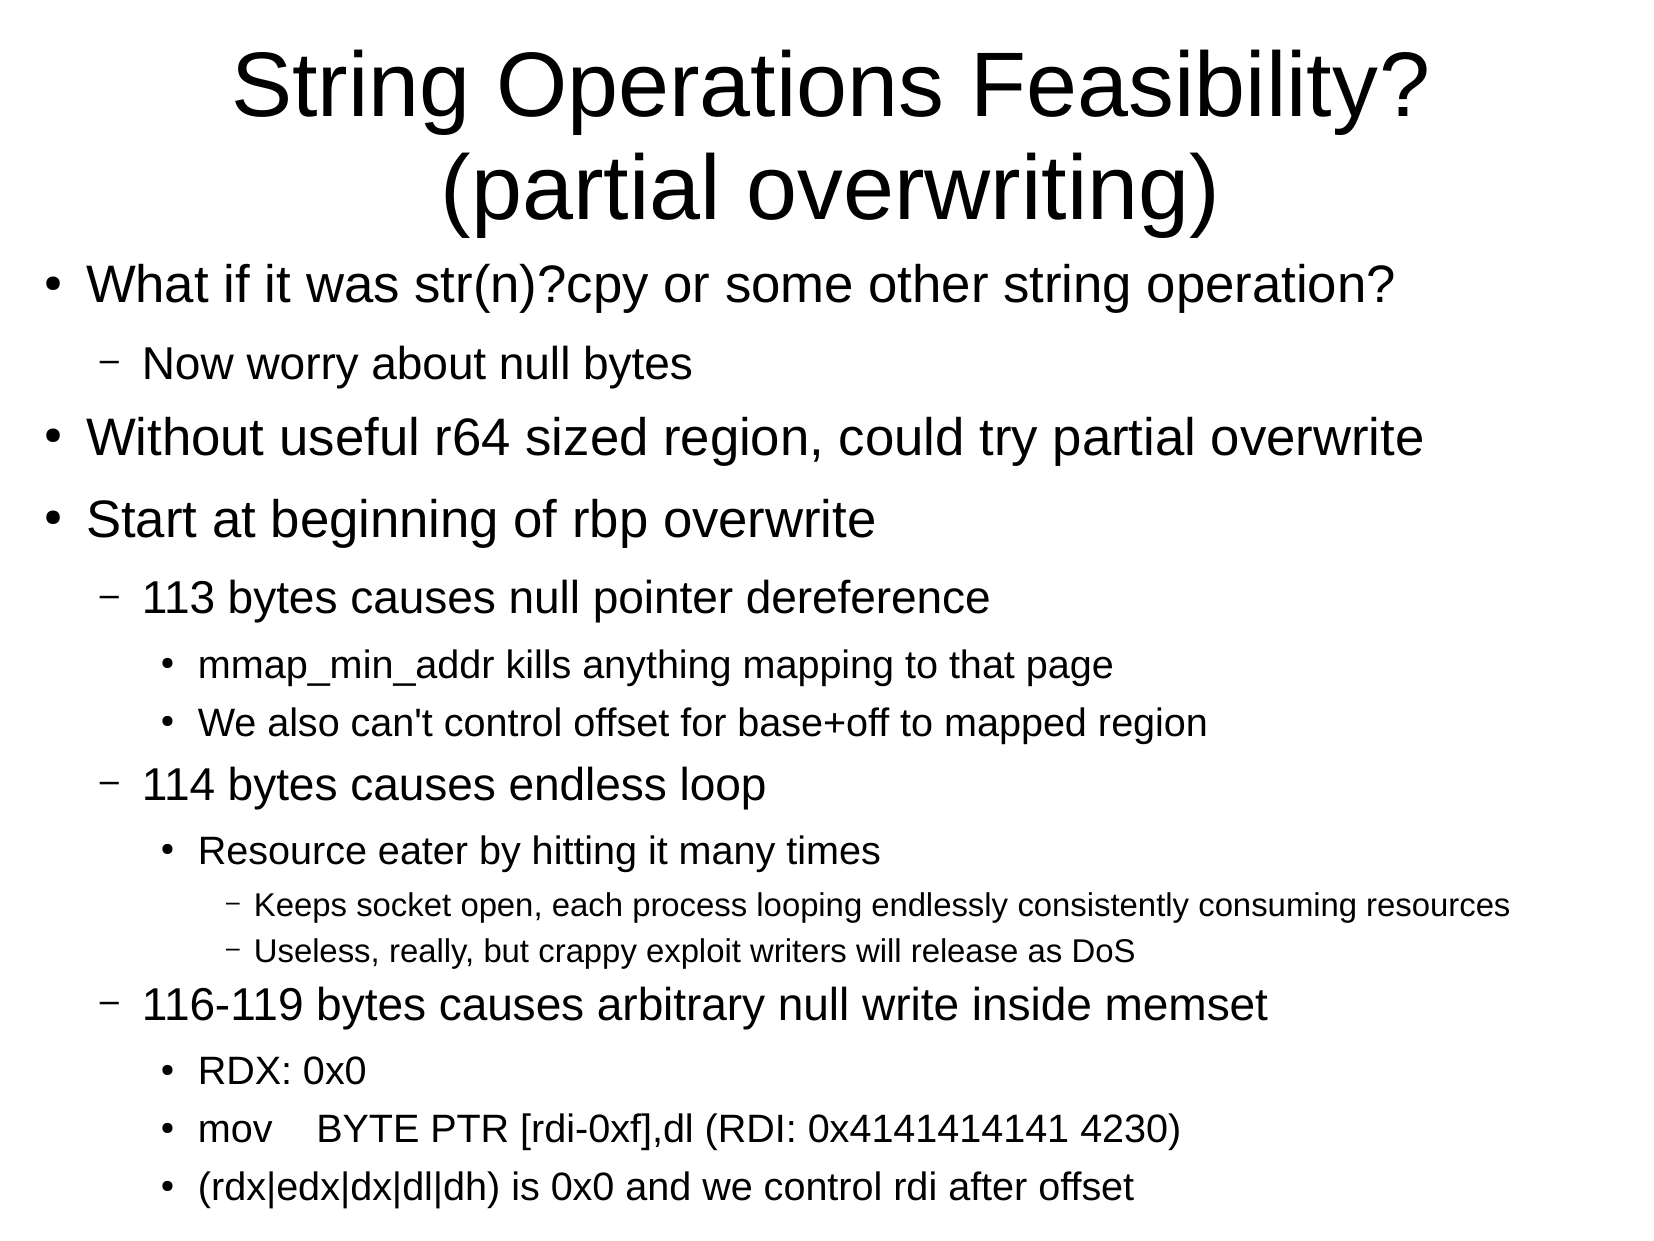

# String Operations Feasibility? (partial overwriting)
What if it was str(n)?cpy or some other string operation?
Now worry about null bytes
Without useful r64 sized region, could try partial overwrite
Start at beginning of rbp overwrite
113 bytes causes null pointer dereference
mmap_min_addr kills anything mapping to that page
We also can't control offset for base+off to mapped region
114 bytes causes endless loop
Resource eater by hitting it many times
Keeps socket open, each process looping endlessly consistently consuming resources
Useless, really, but crappy exploit writers will release as DoS
116-119 bytes causes arbitrary null write inside memset
RDX: 0x0
mov BYTE PTR [rdi-0xf],dl (RDI: 0x4141414141 4230)
(rdx|edx|dx|dl|dh) is 0x0 and we control rdi after offset